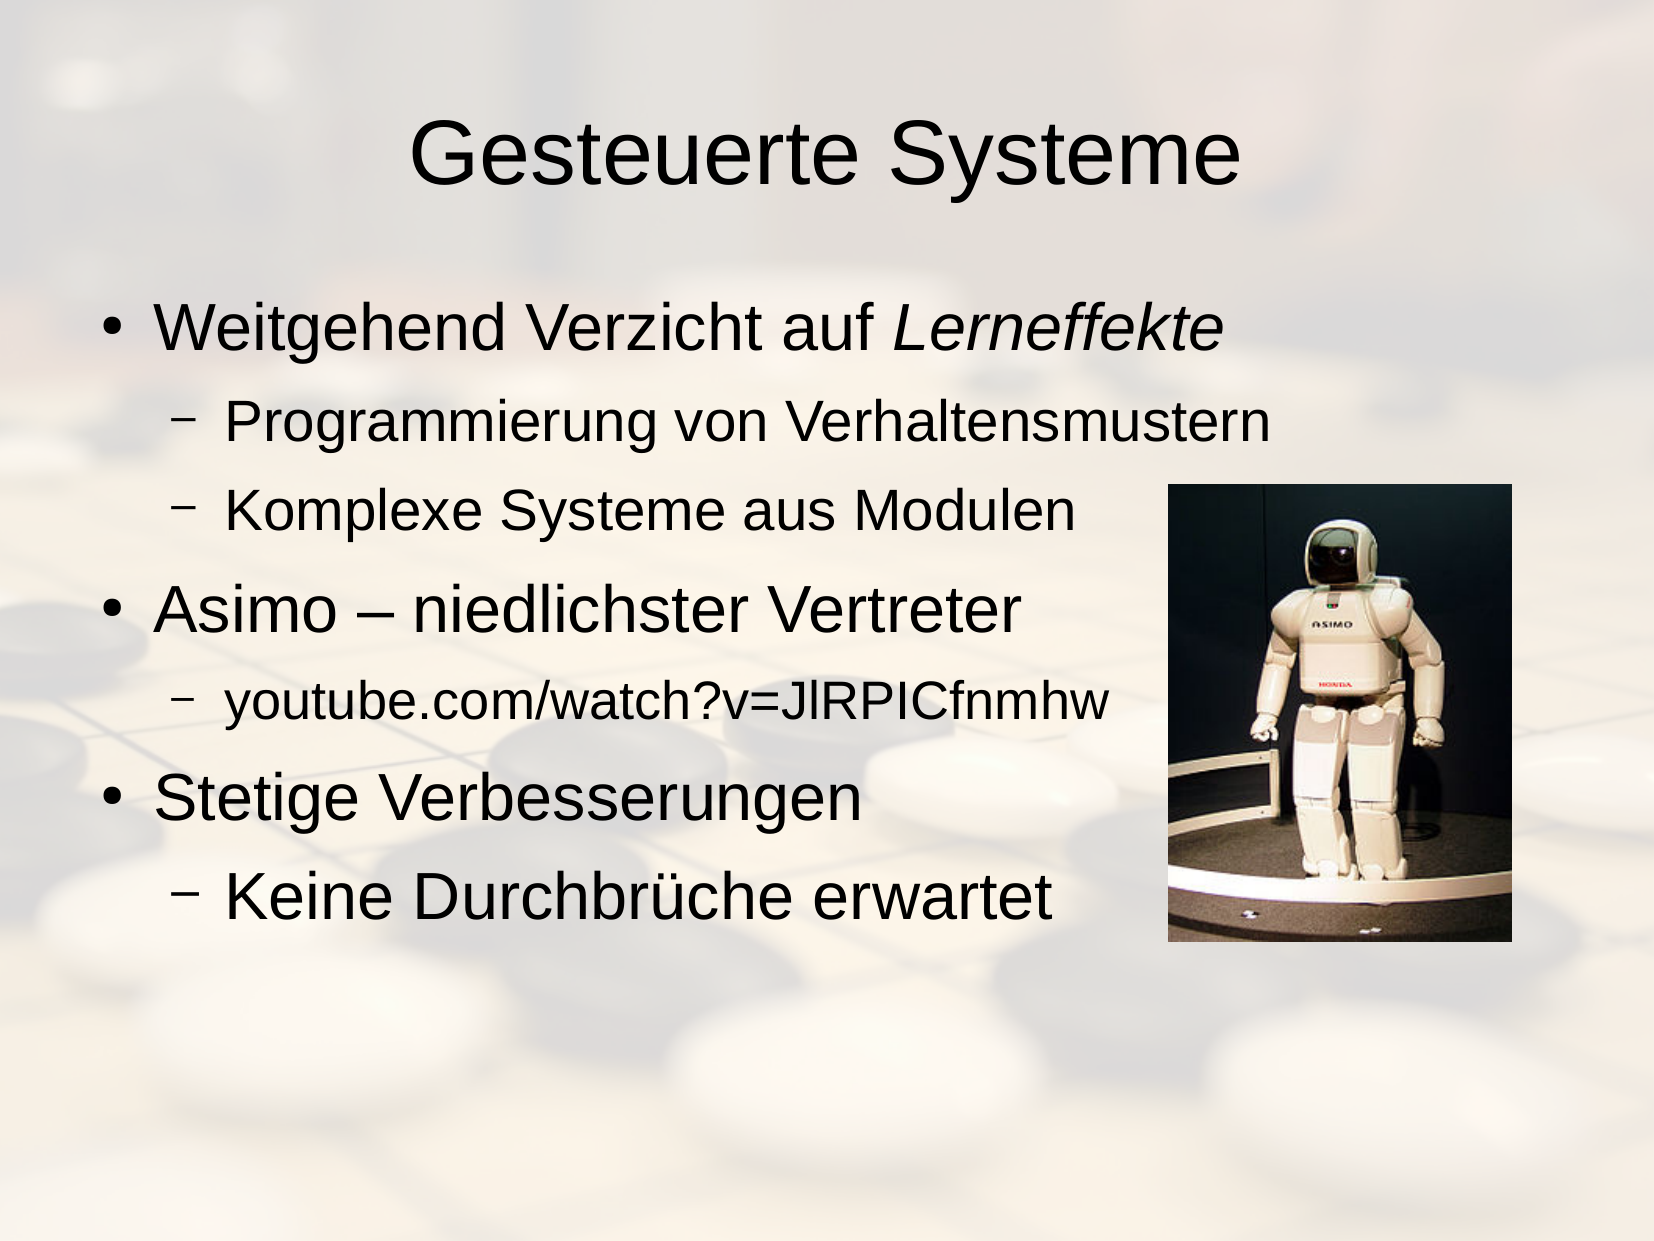

# Gesteuerte Systeme
Weitgehend Verzicht auf Lerneffekte
Programmierung von Verhaltensmustern
Komplexe Systeme aus Modulen
Asimo – niedlichster Vertreter
youtube.com/watch?v=JlRPICfnmhw
Stetige Verbesserungen
Keine Durchbrüche erwartet